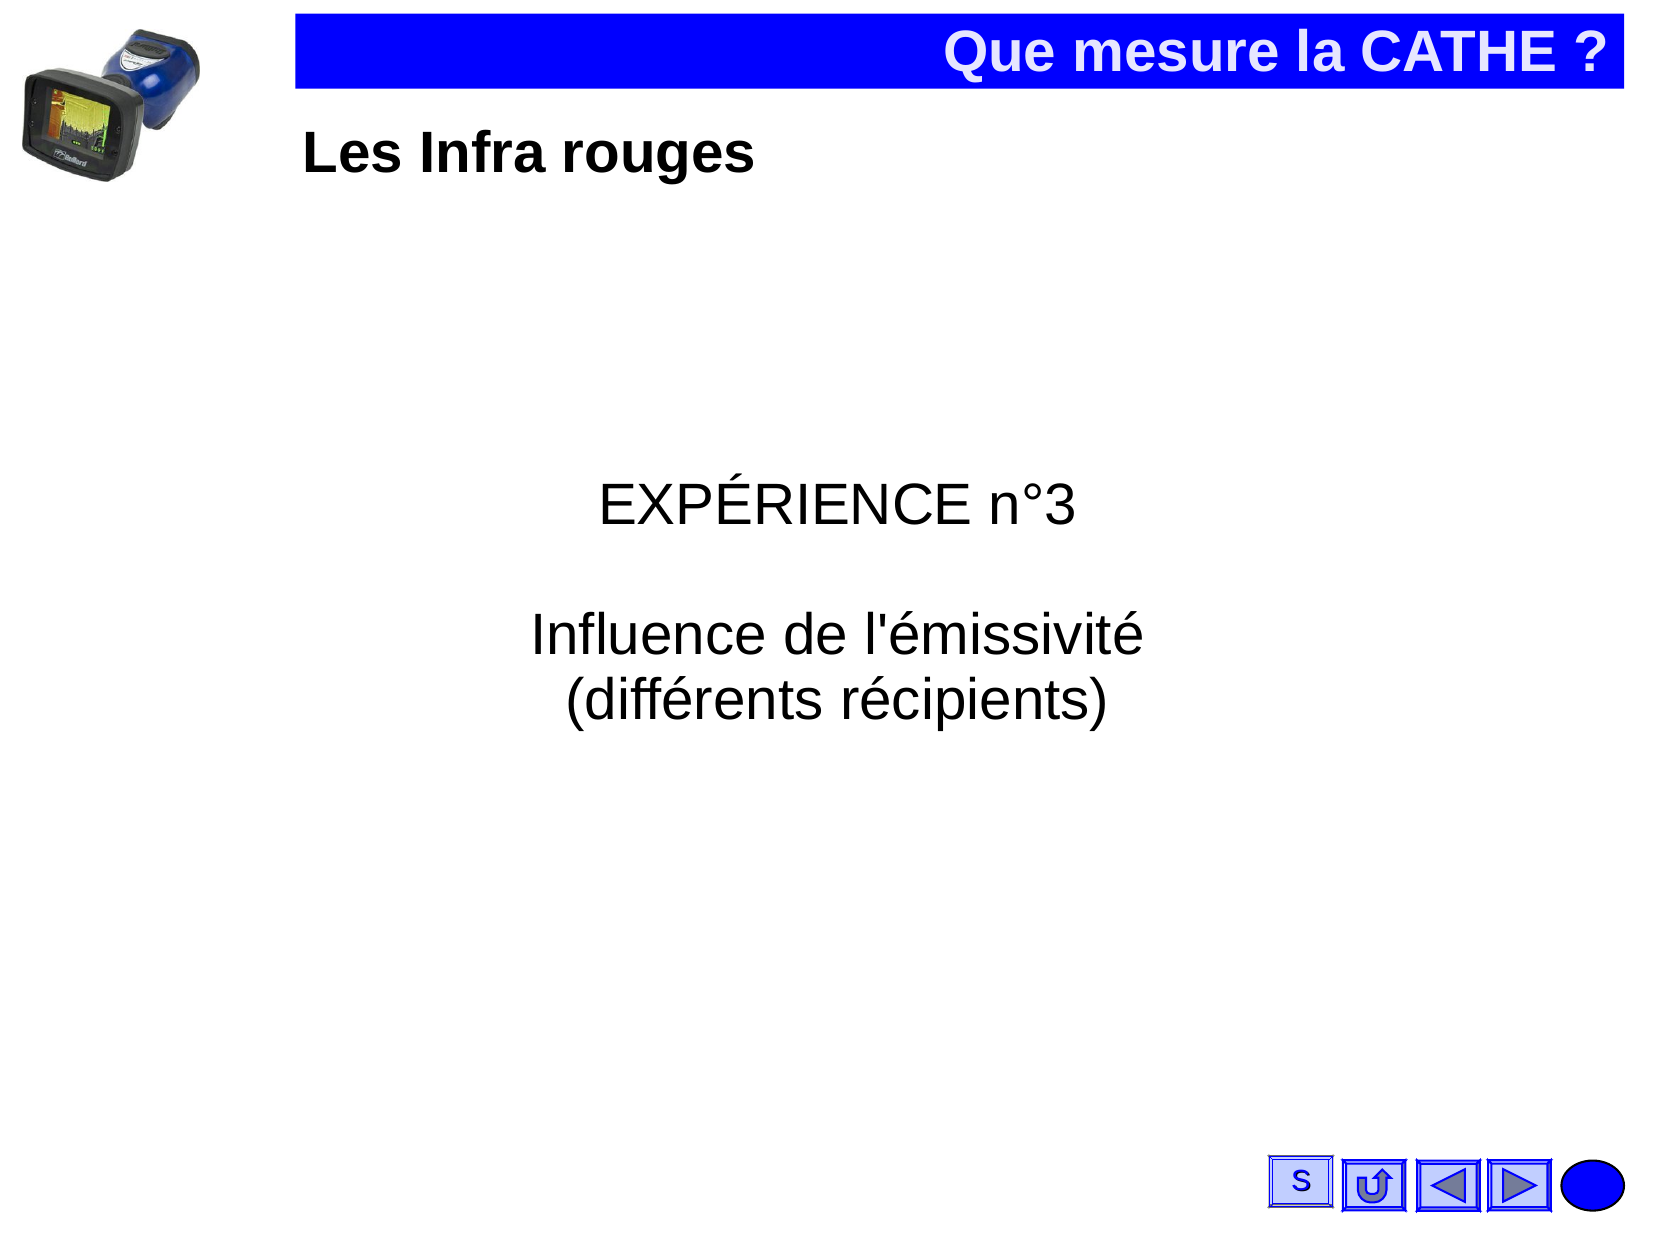

Que mesure la CATHE ?
Les Infra rouges
EXPÉRIENCE n°3
Influence de l'émissivité
(différents récipients)